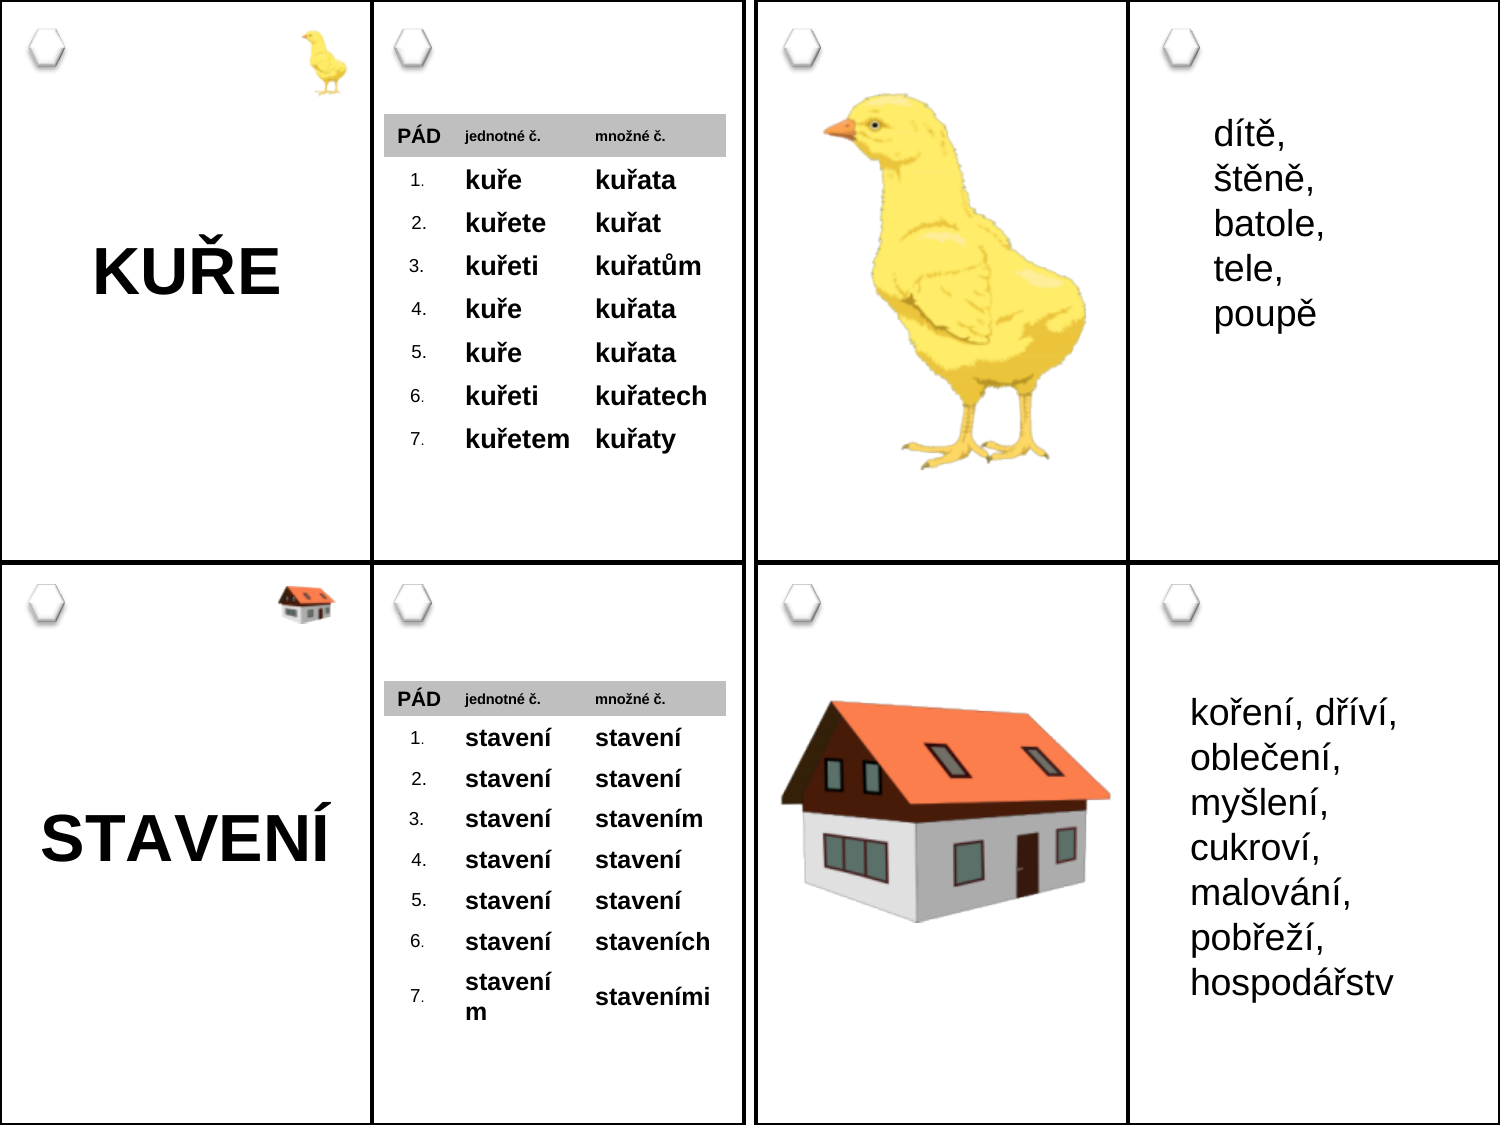

dítě, štěně, batole, tele, poupě
| PÁD | jednotné č. | množné č. |
| --- | --- | --- |
| 1. | kuře | kuřata |
| 2. | kuřete | kuřat |
| 3. | kuřeti | kuřatům |
| 4. | kuře | kuřata |
| 5. | kuře | kuřata |
| 6. | kuřeti | kuřatech |
| 7. | kuřetem | kuřaty |
KUŘE
| PÁD | jednotné č. | množné č. |
| --- | --- | --- |
| 1. | stavení | stavení |
| 2. | stavení | stavení |
| 3. | stavení | stavením |
| 4. | stavení | stavení |
| 5. | stavení | stavení |
| 6. | stavení | staveních |
| 7. | stavením | staveními |
koření, dříví, oblečení, myšlení, cukroví, malování, pobřeží, hospodářstv
STAVENÍ